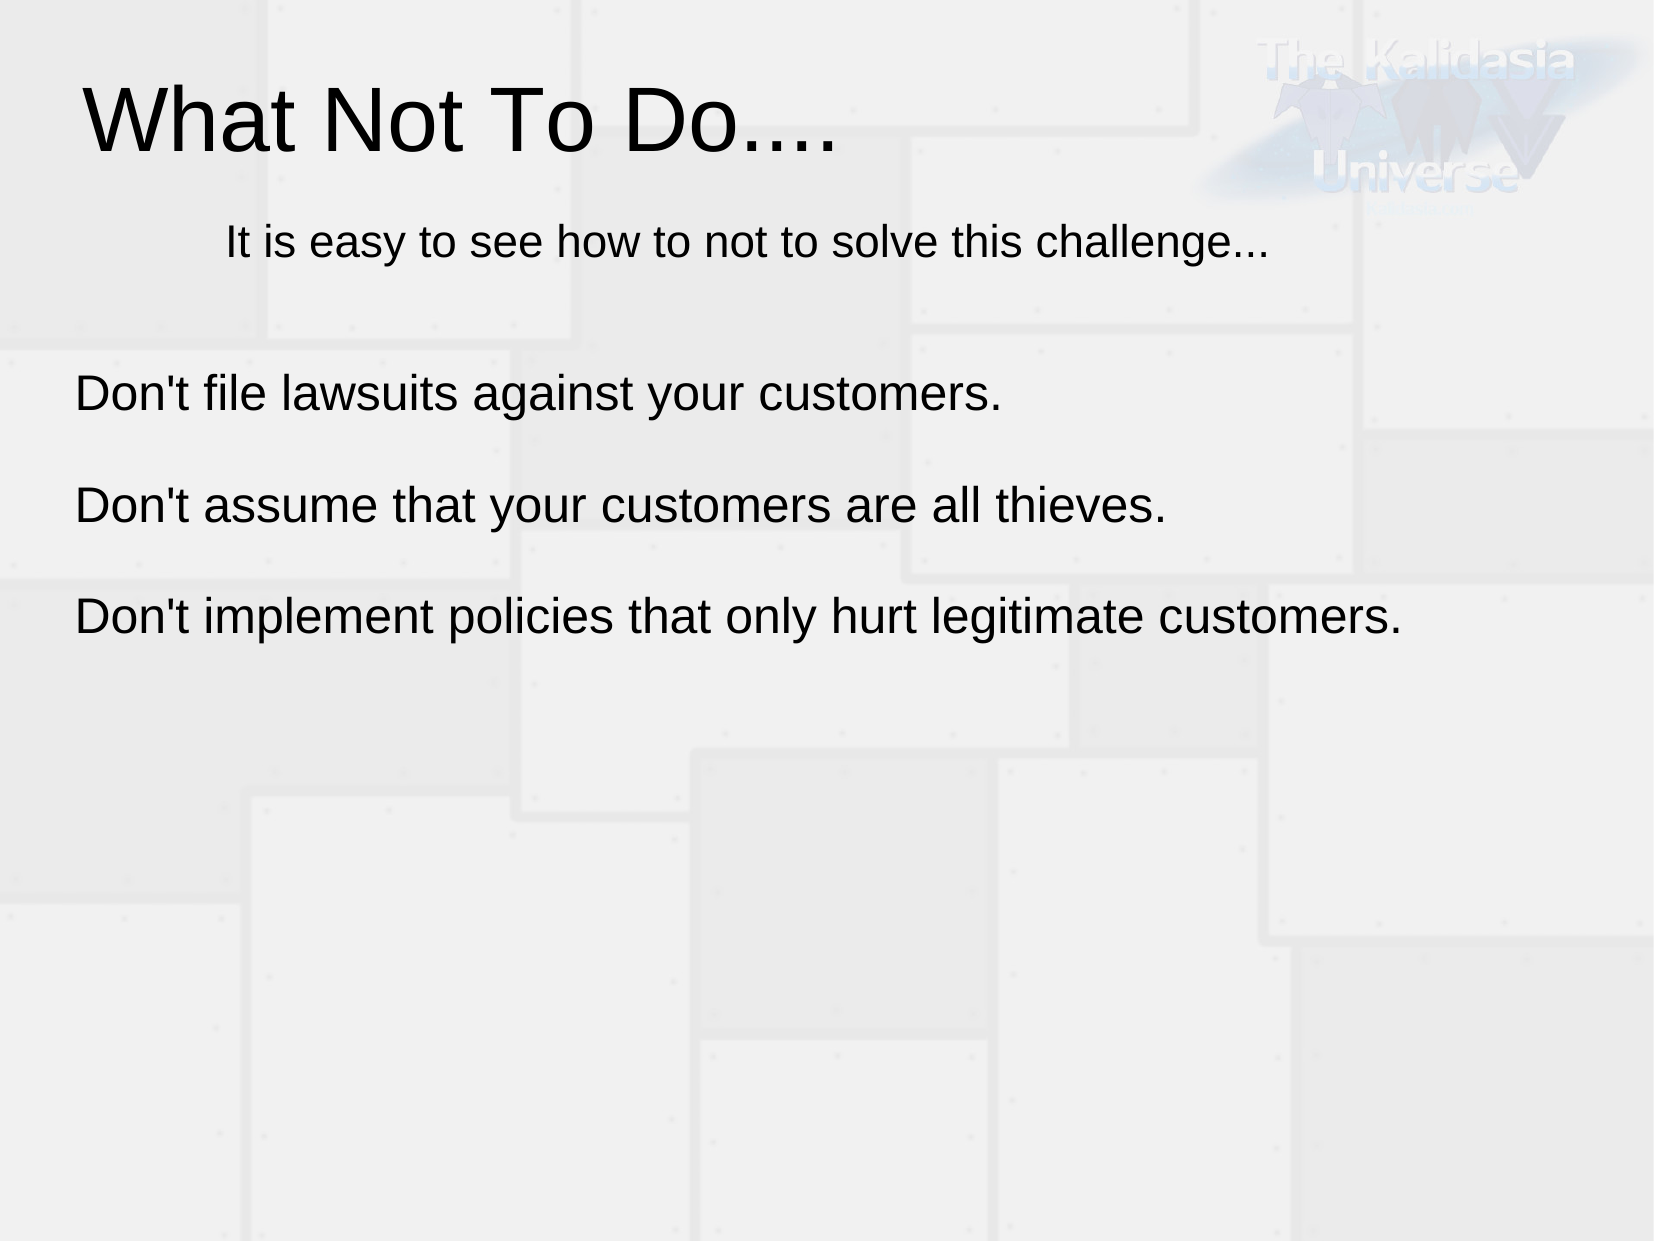

# What Not To Do....
It is easy to see how to not to solve this challenge...
Don't file lawsuits against your customers.
Don't assume that your customers are all thieves.
Don't implement policies that only hurt legitimate customers.